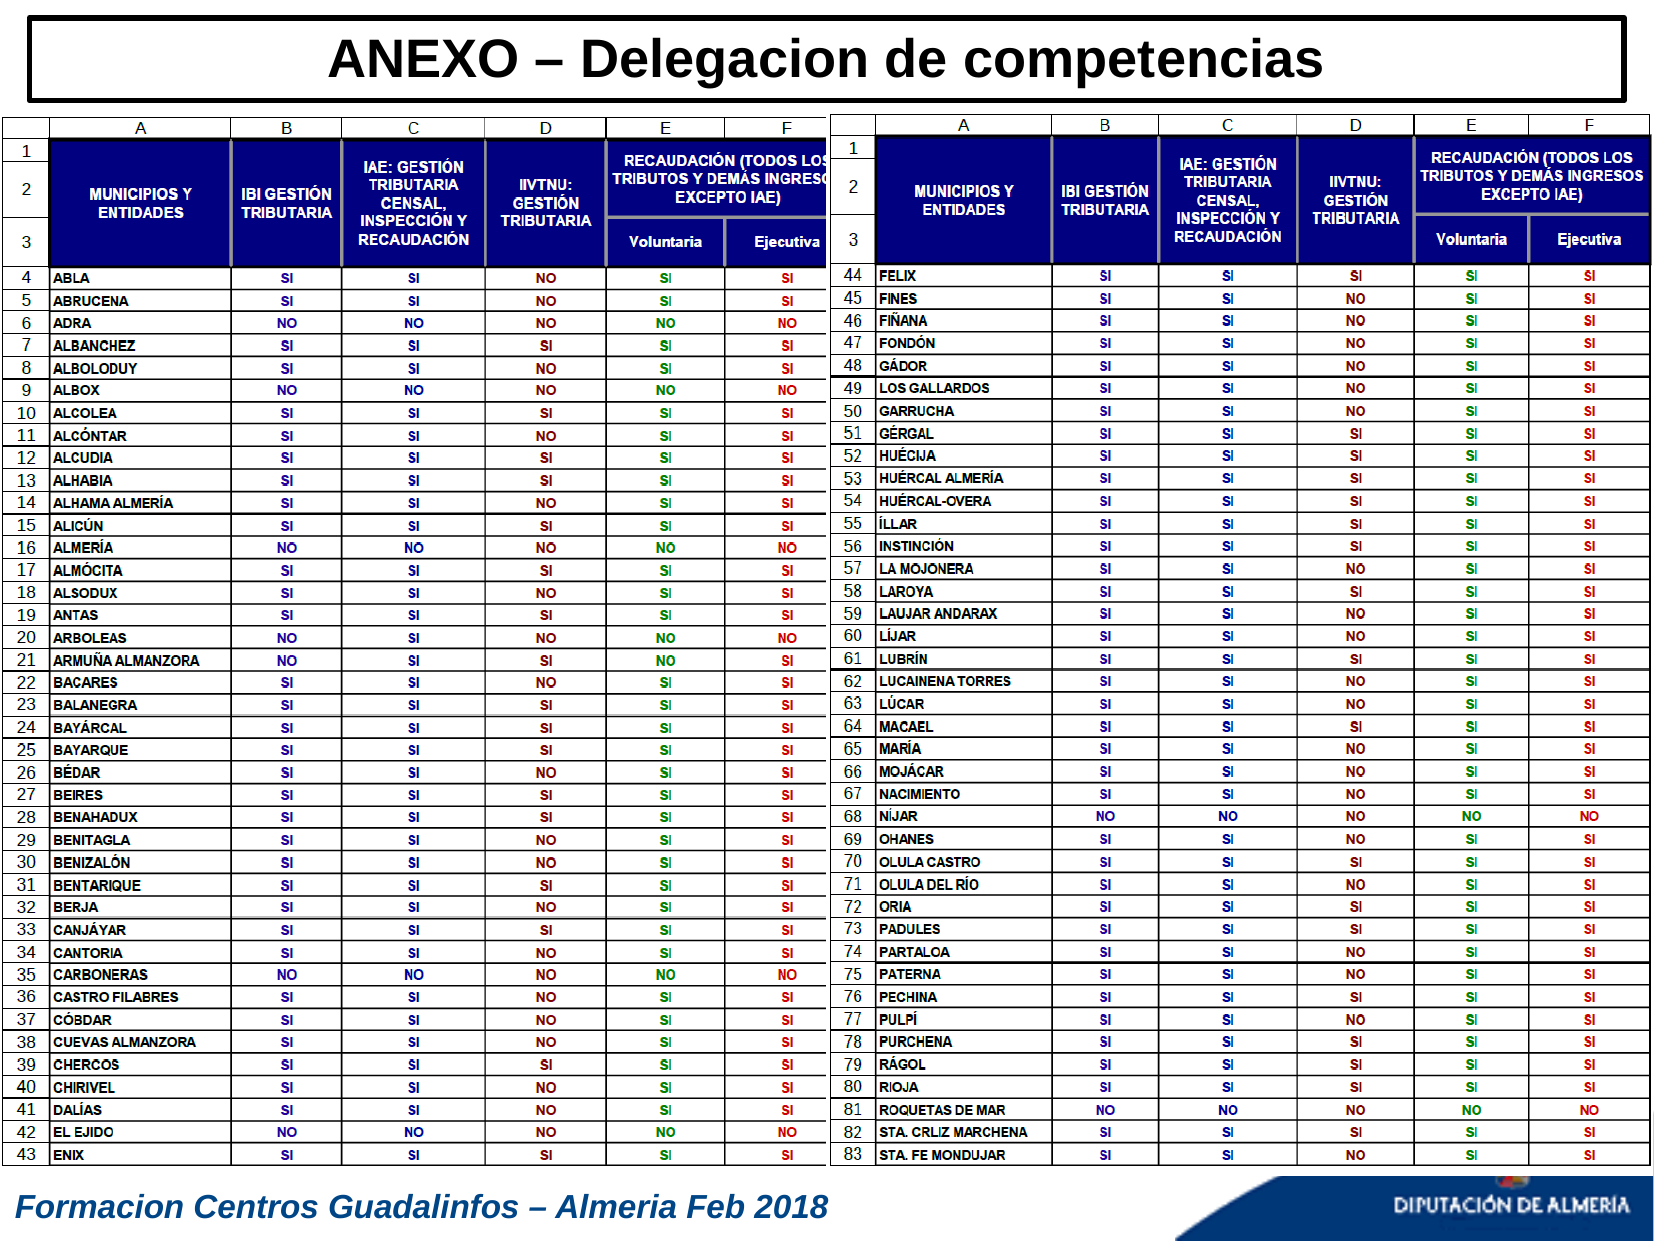

ANEXO – Delegacion de competencias
Formacion Centros Guadalinfos – Almeria Feb 2018